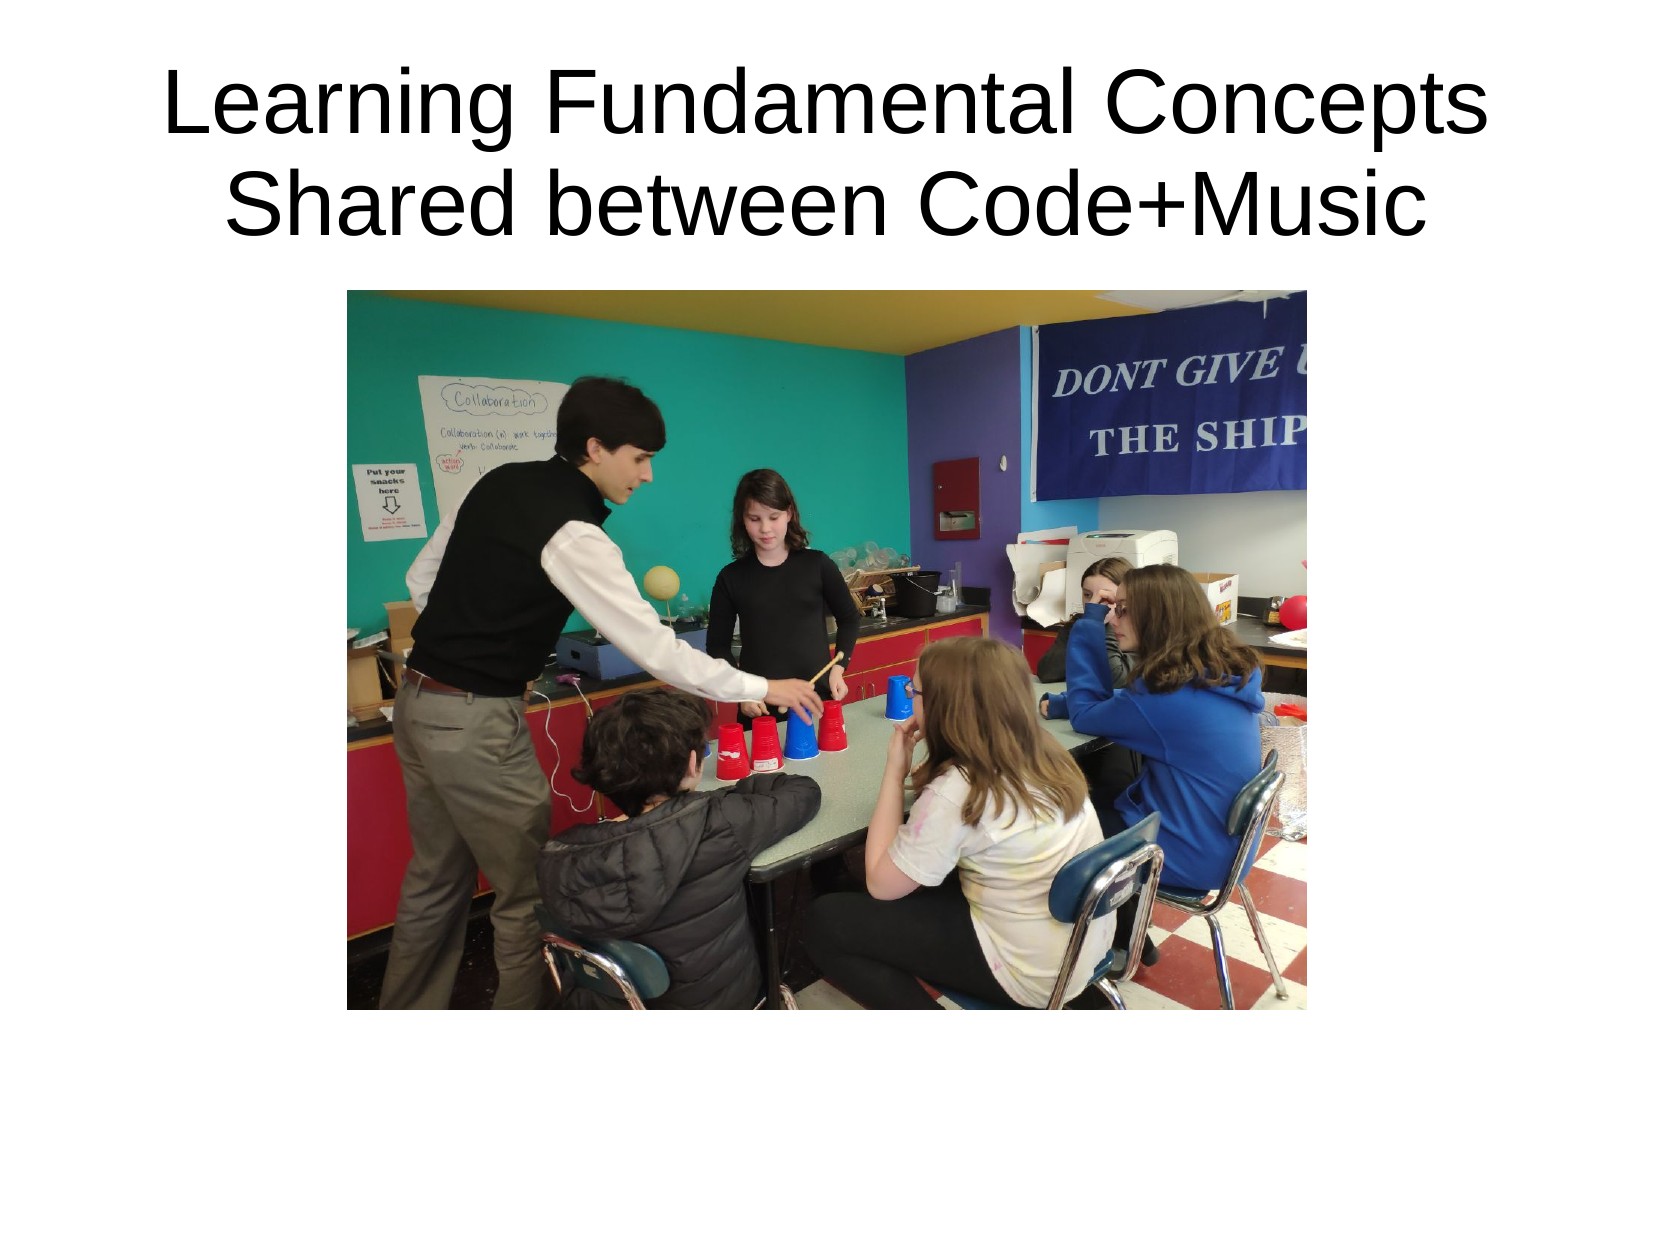

# Learning Fundamental Concepts Shared between Code+Music